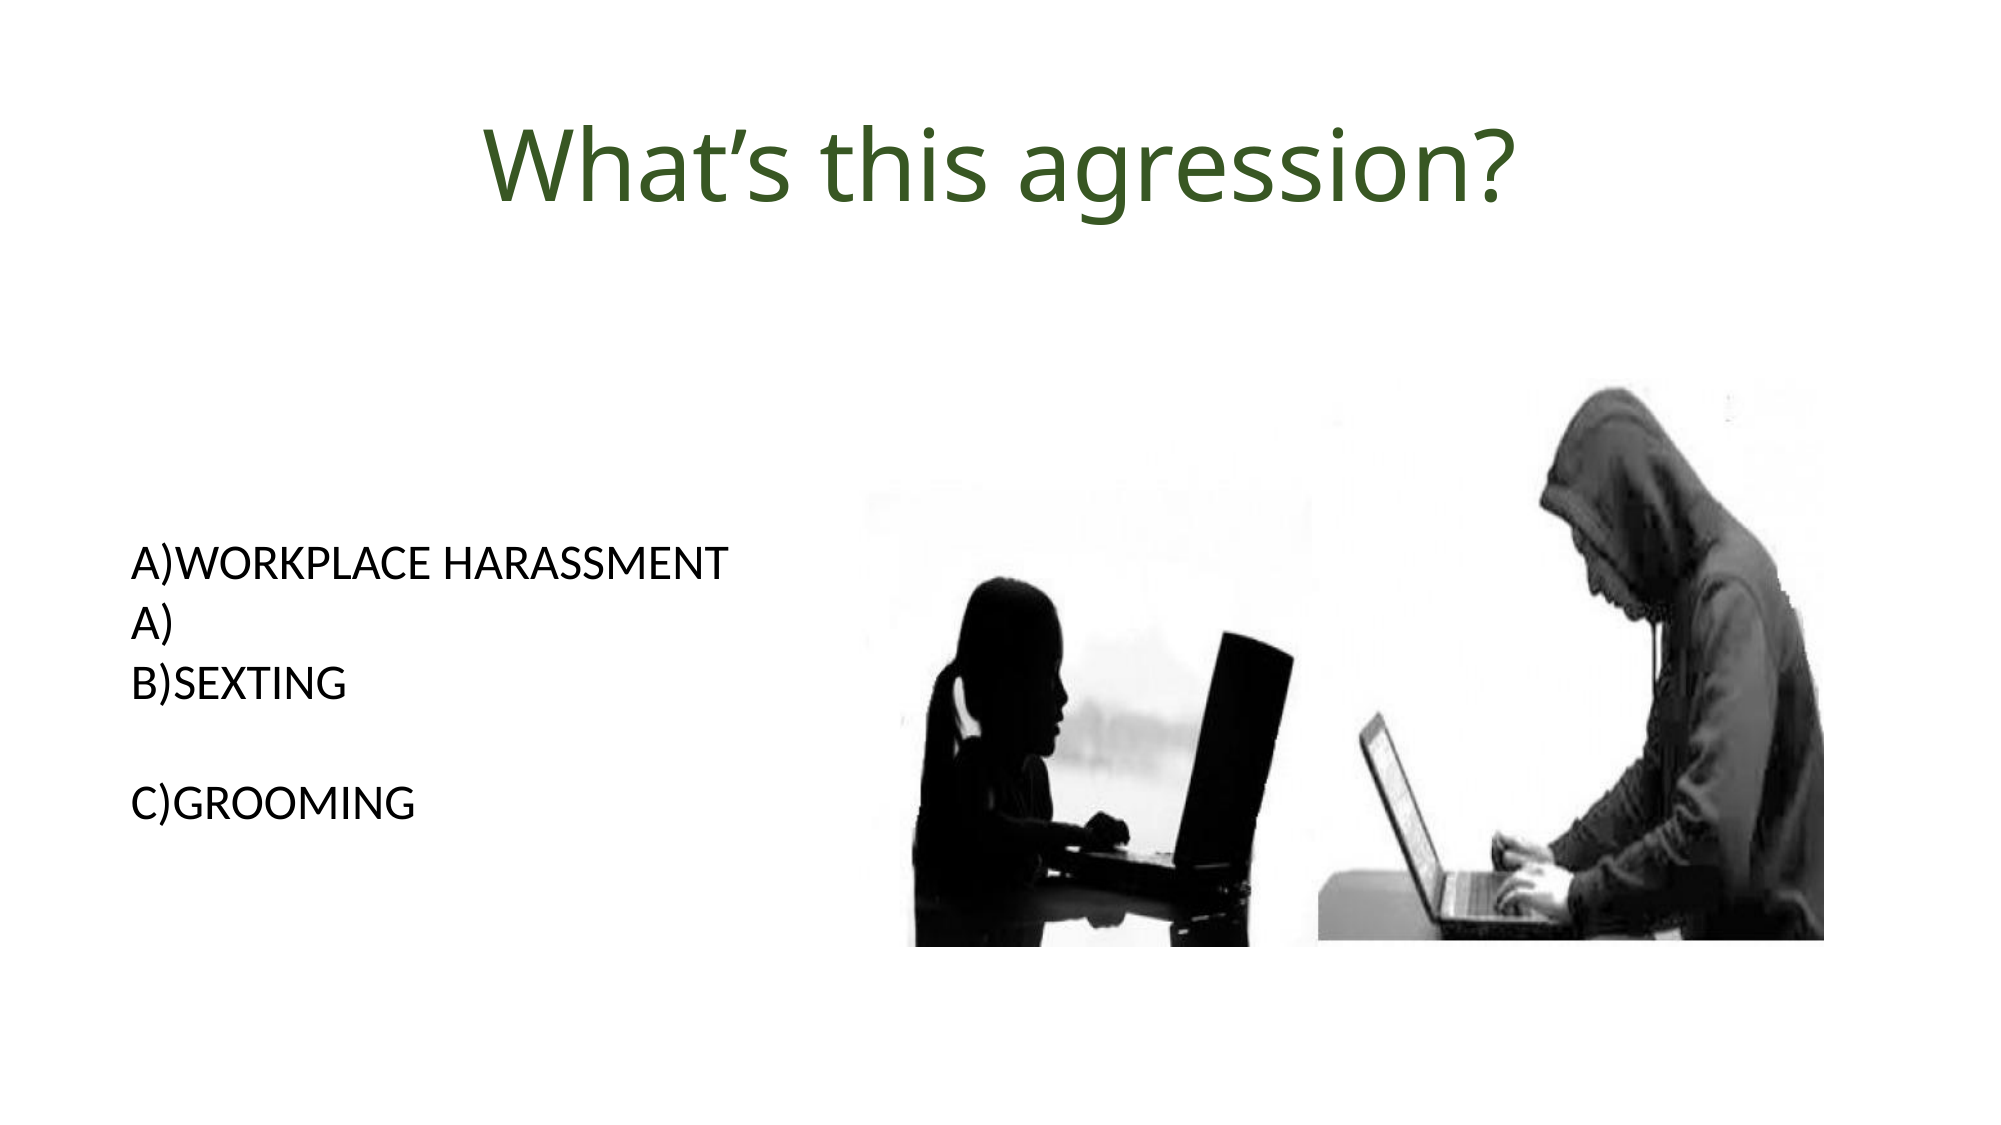

# What’s this agression?
A)WORKPLACE HARASSMENT
B)SEXTING
C)GROOMING